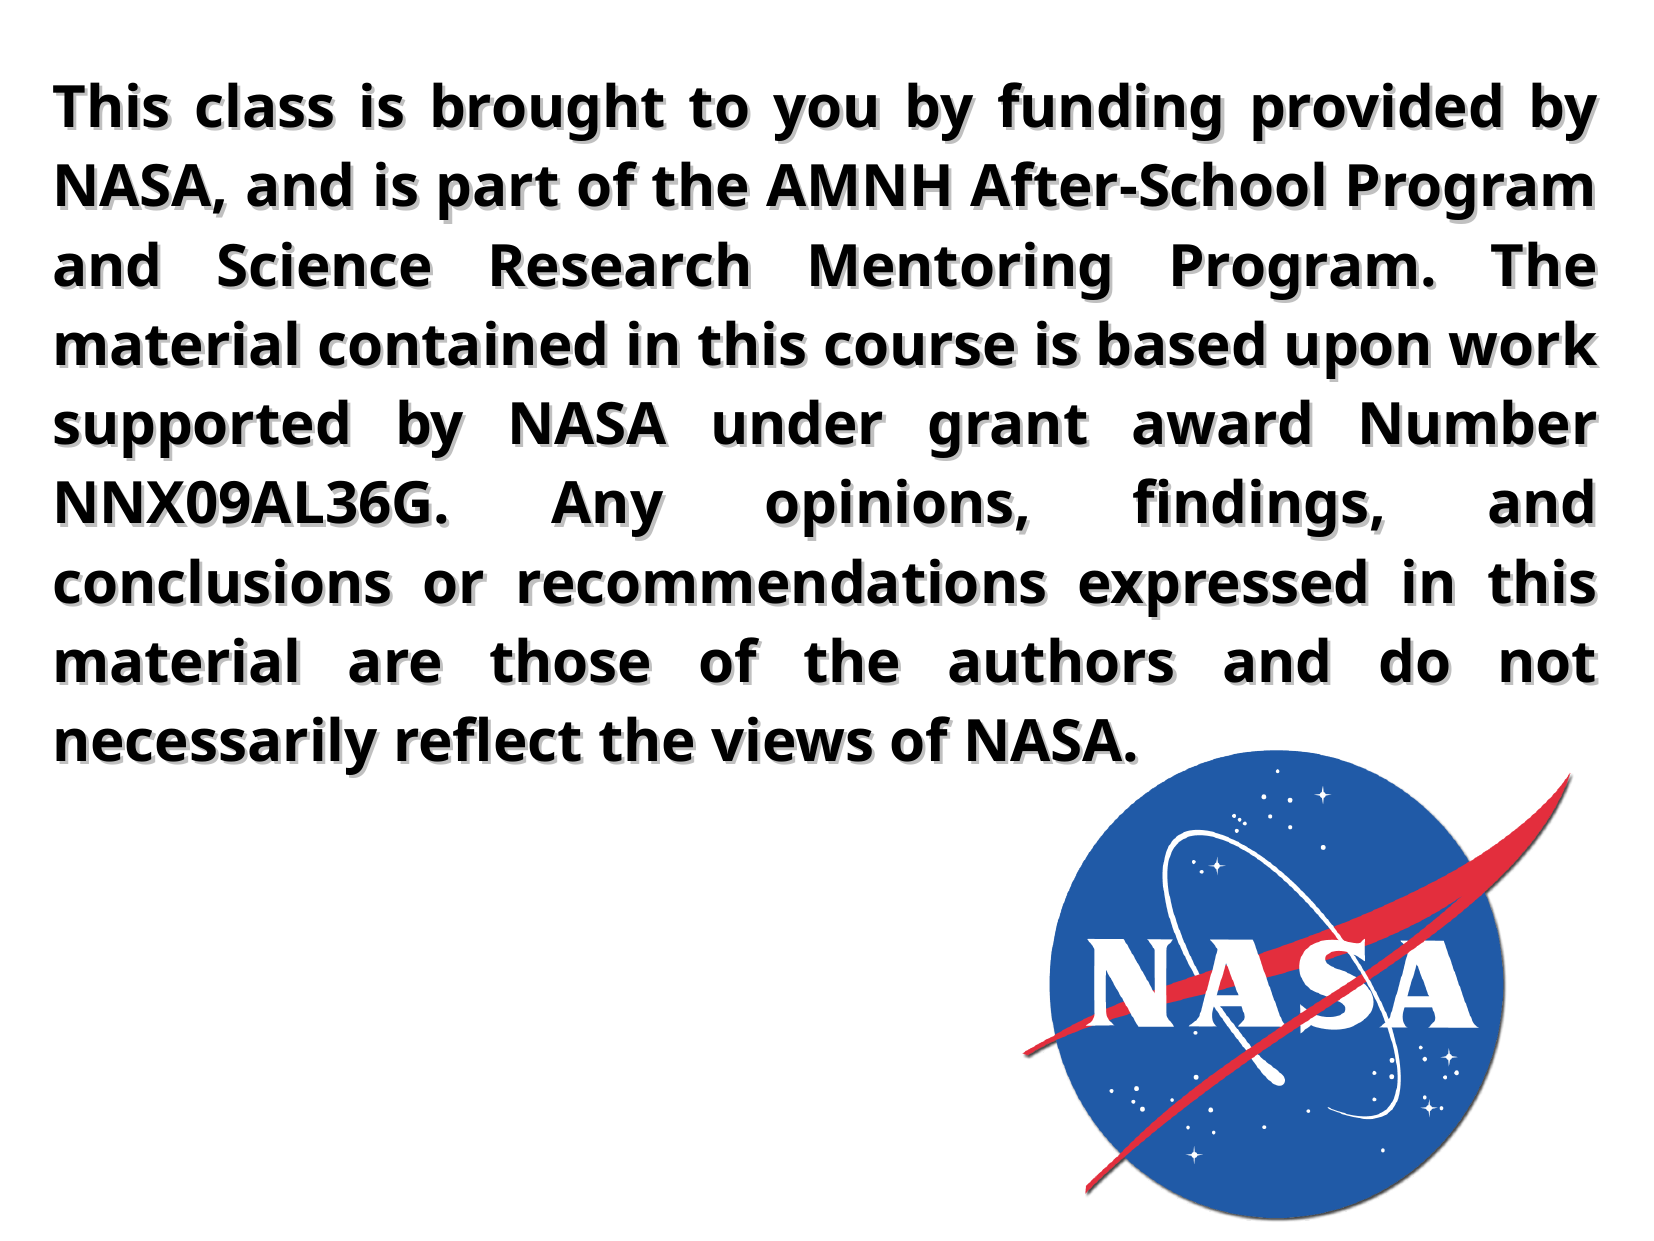

This class is brought to you by funding provided by NASA, and is part of the AMNH After-School Program and Science Research Mentoring Program. The material contained in this course is based upon work supported by NASA under grant award Number NNX09AL36G. Any opinions, findings, and conclusions or recommendations expressed in this material are those of the authors and do not necessarily reflect the views of NASA.